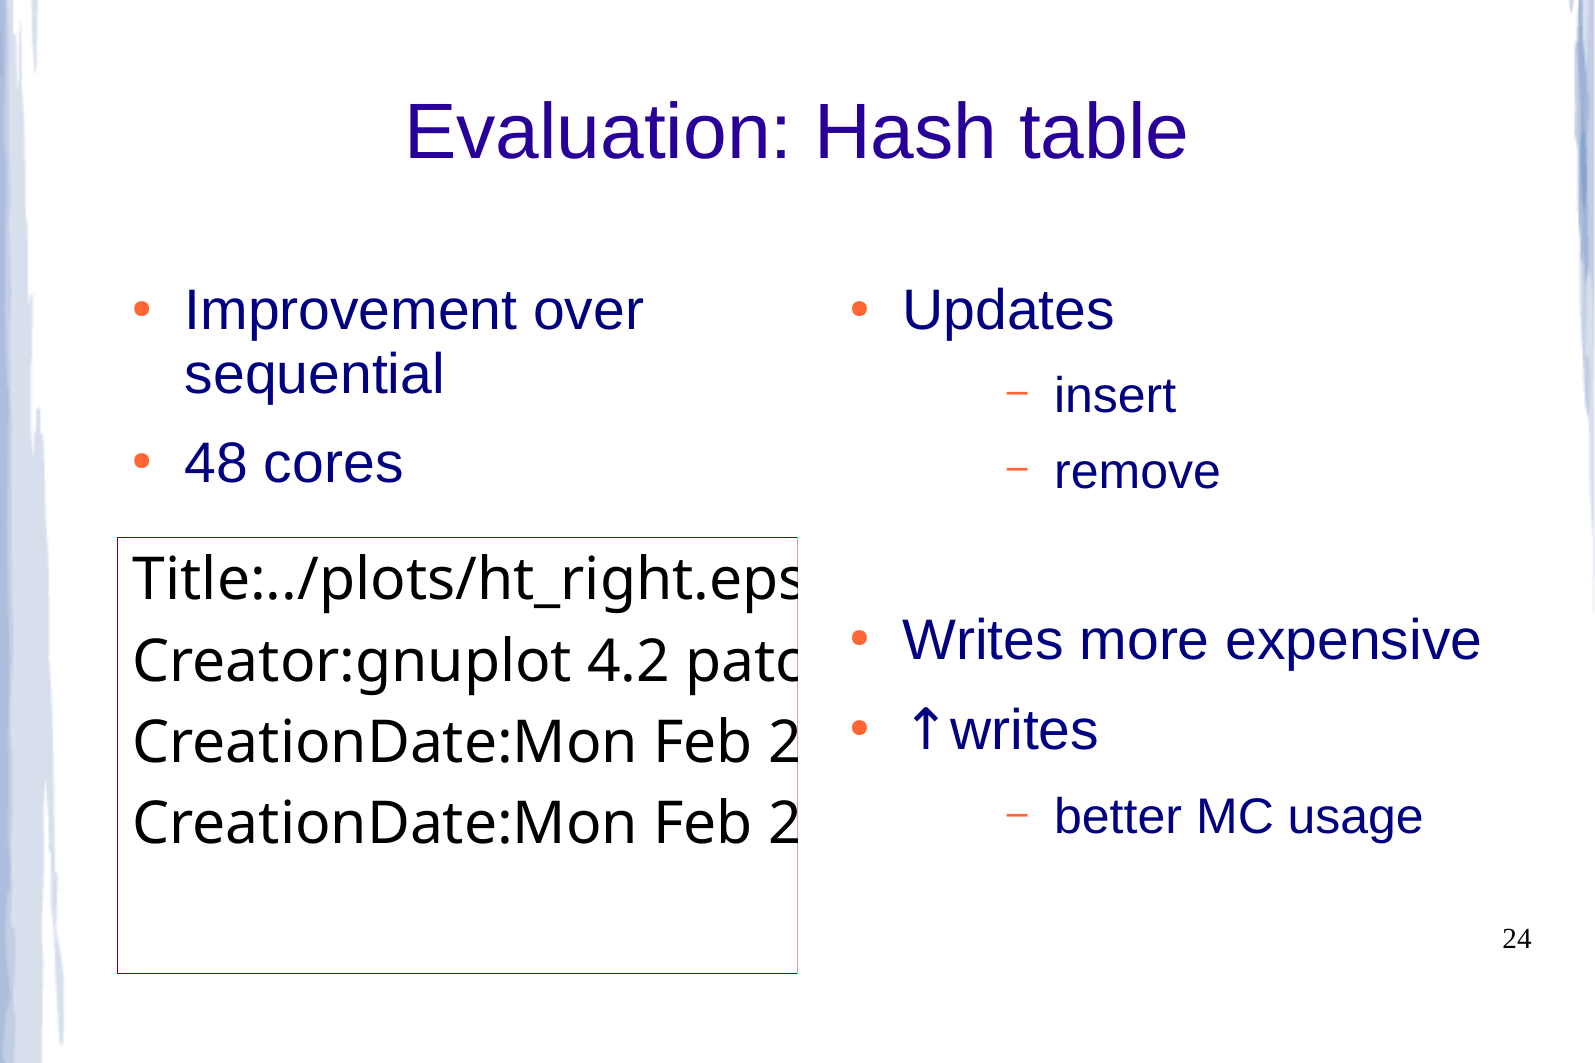

# Evaluation: Hash table
Improvement over sequential
48 cores
Updates
insert
remove
Writes more expensive
↑writes
better MC usage
24